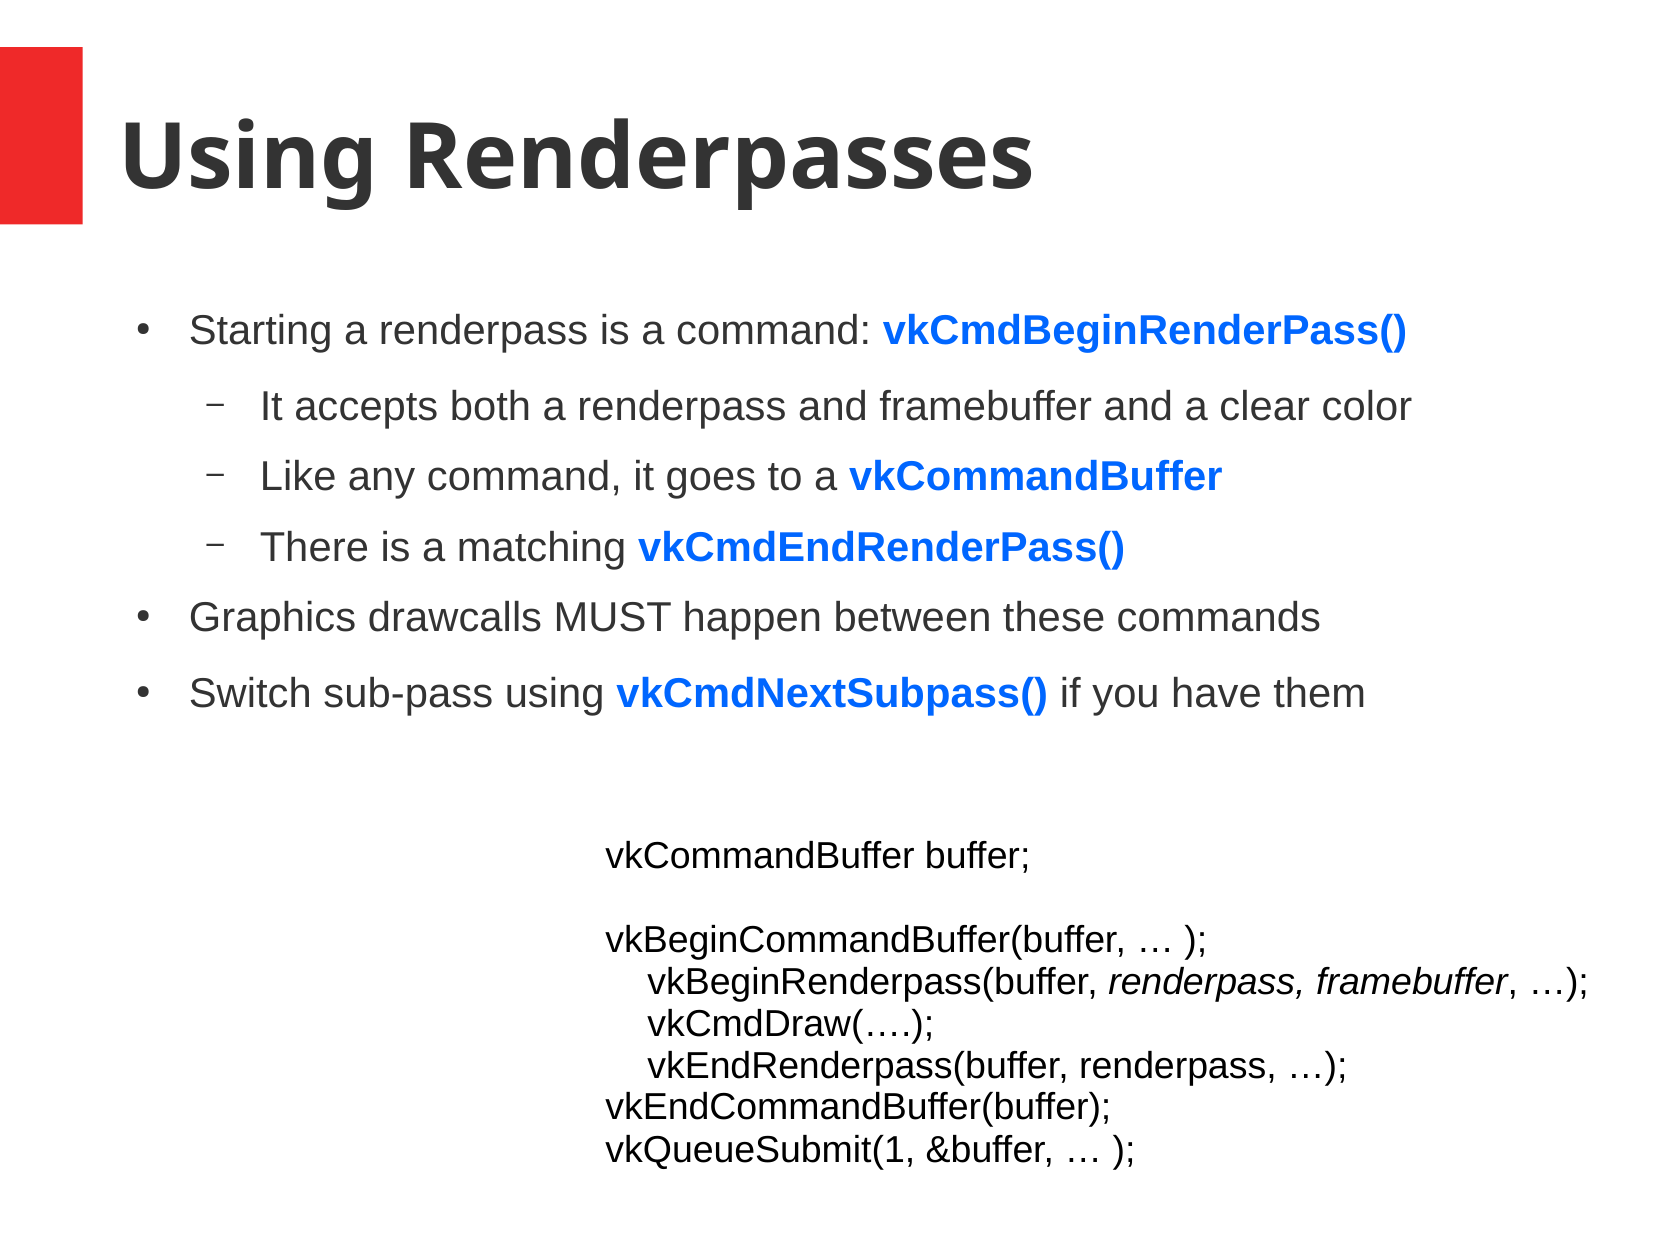

# Using Renderpasses
Starting a renderpass is a command: vkCmdBeginRenderPass()
It accepts both a renderpass and framebuffer and a clear color
Like any command, it goes to a vkCommandBuffer
There is a matching vkCmdEndRenderPass()
Graphics drawcalls MUST happen between these commands
Switch sub-pass using vkCmdNextSubpass() if you have them
vkCommandBuffer buffer;
vkBeginCommandBuffer(buffer, … );
 vkBeginRenderpass(buffer, renderpass, framebuffer, …);
 vkCmdDraw(….);
 vkEndRenderpass(buffer, renderpass, …);
vkEndCommandBuffer(buffer);
vkQueueSubmit(1, &buffer, … );